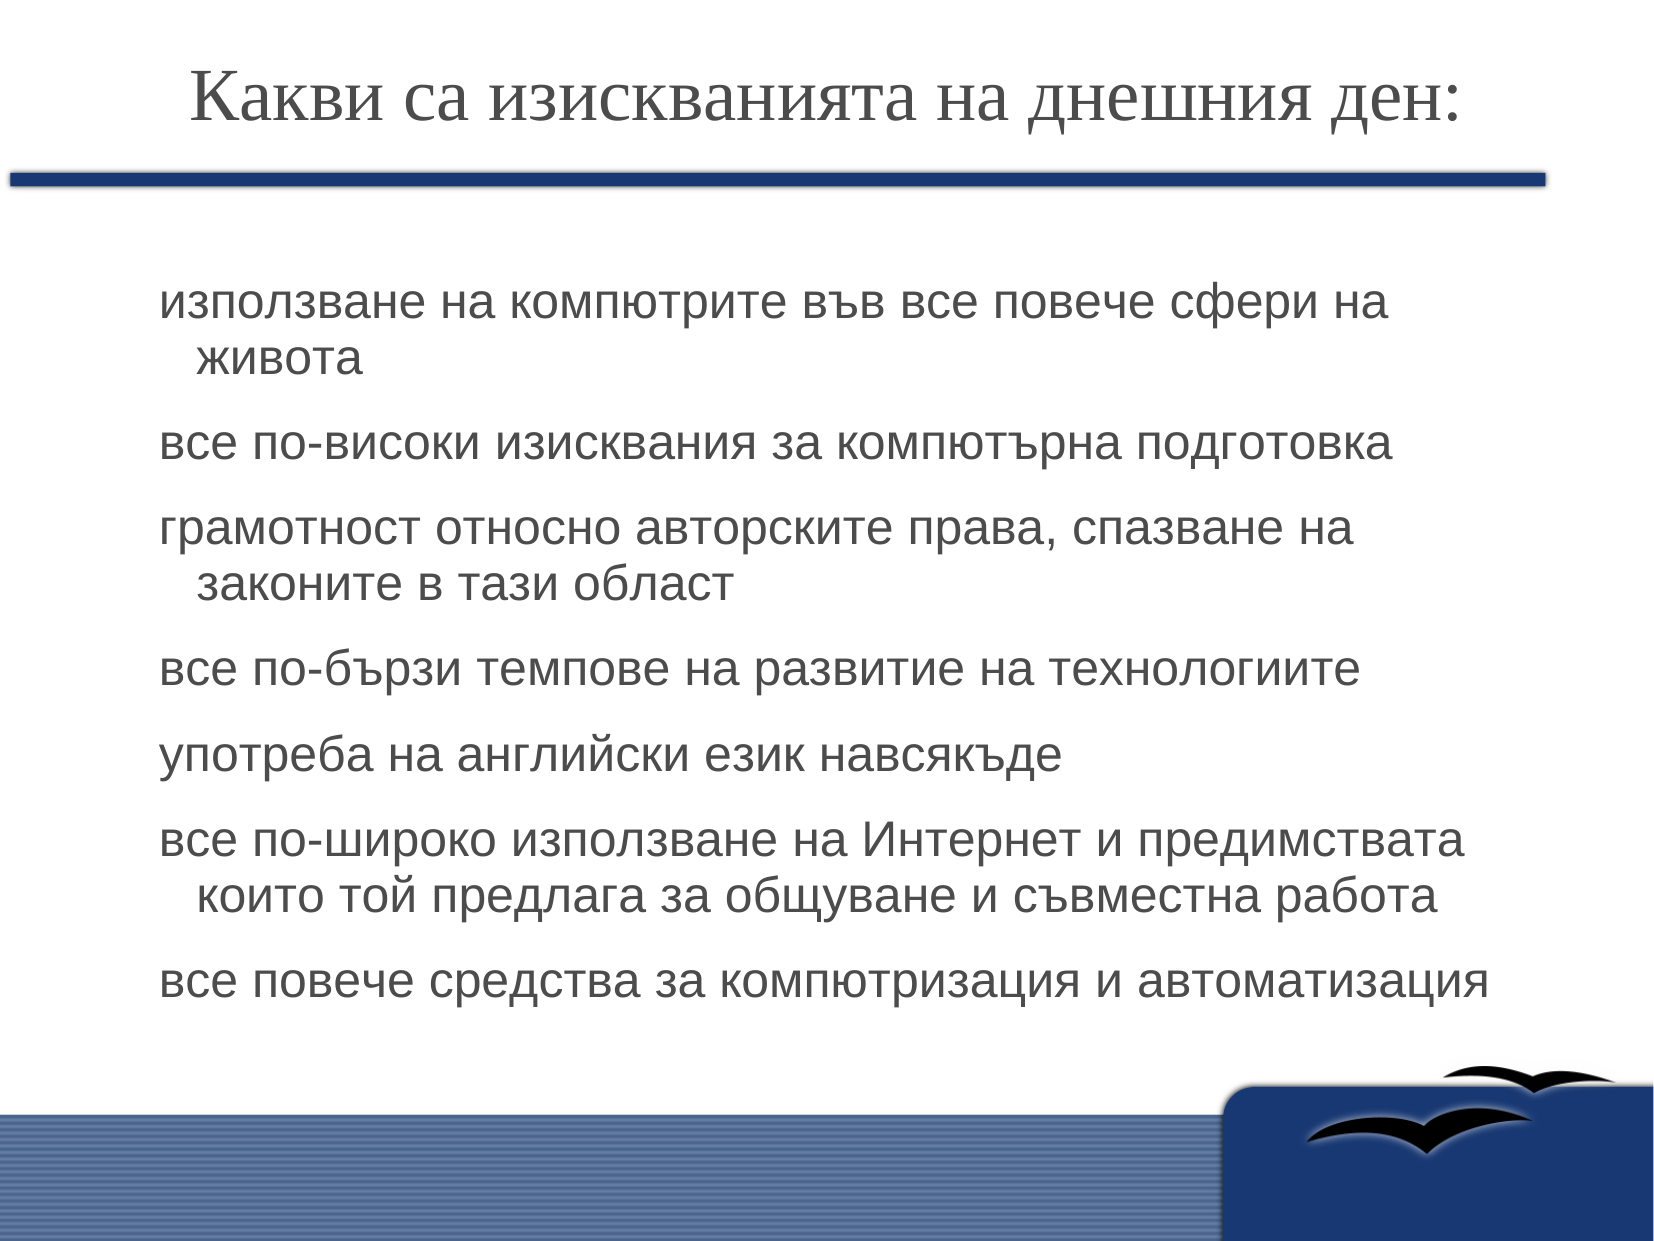

# Какви са изискванията на днешния ден:
използване на компютрите във все повече сфери на живота
все по-високи изисквания за компютърна подготовка
грамотност относно авторските права, спазване на законите в тази област
все по-бързи темпове на развитие на технологиите
употреба на английски език навсякъде
все по-широко използване на Интернет и предимствата които той предлага за общуване и съвместна работа
все повече средства за компютризация и автоматизация